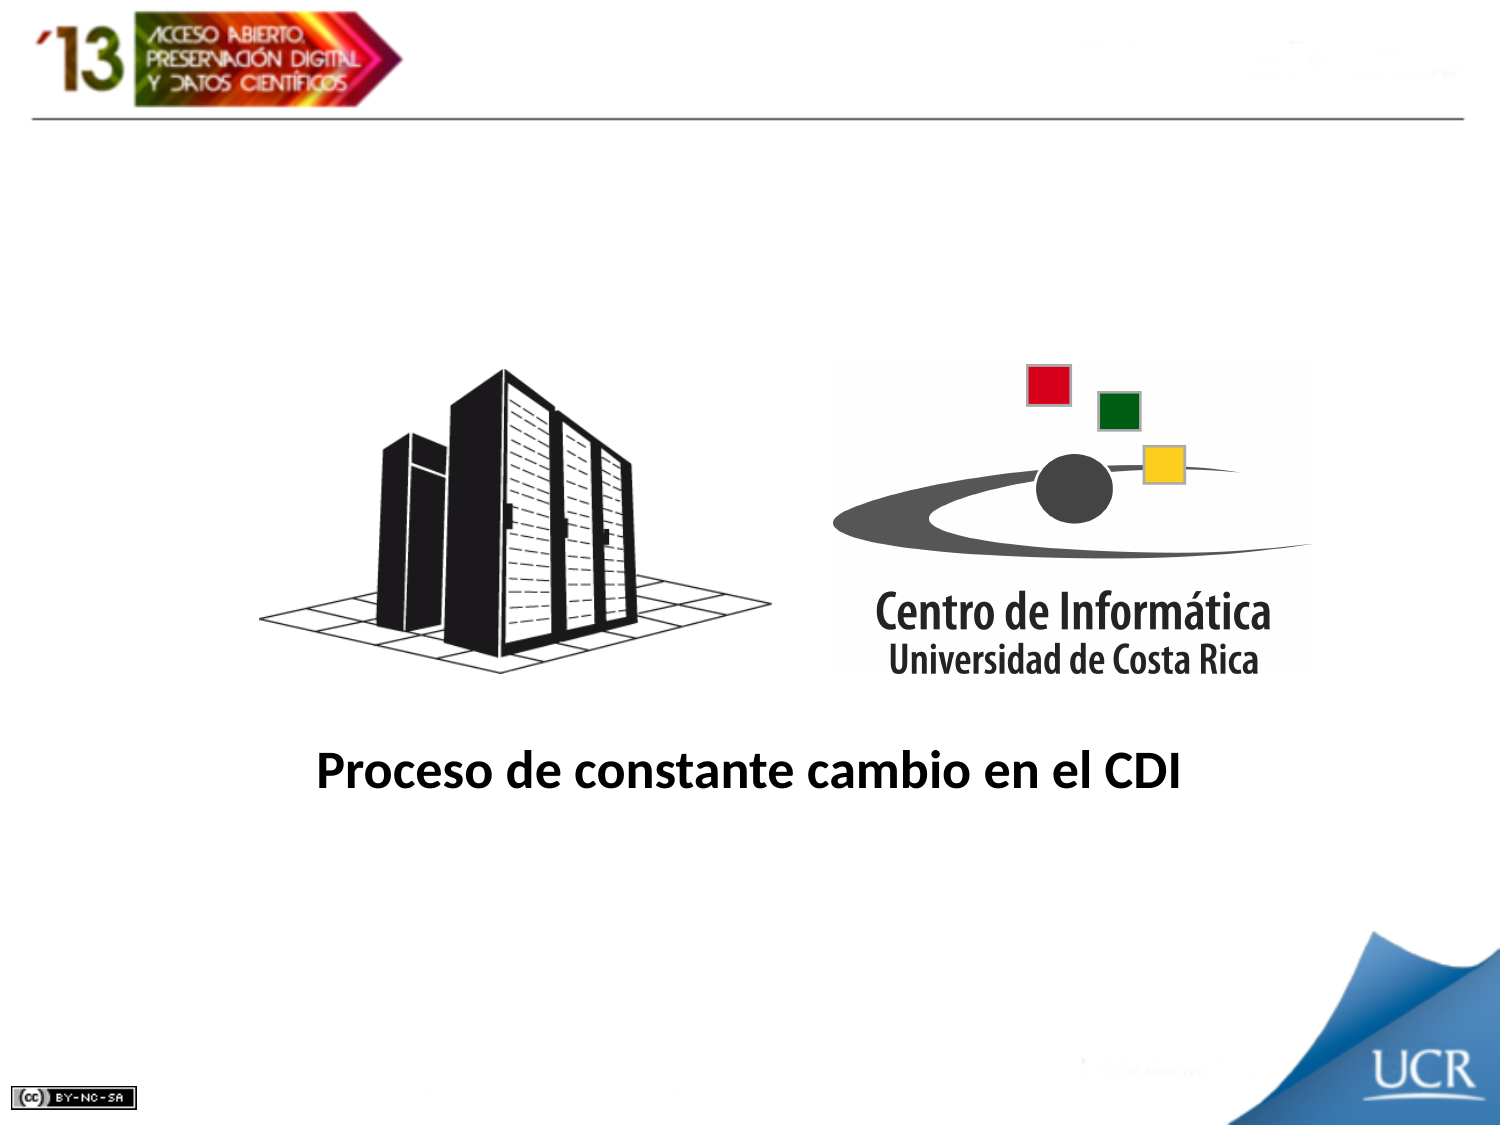

# Proceso de constante cambio en el CDI